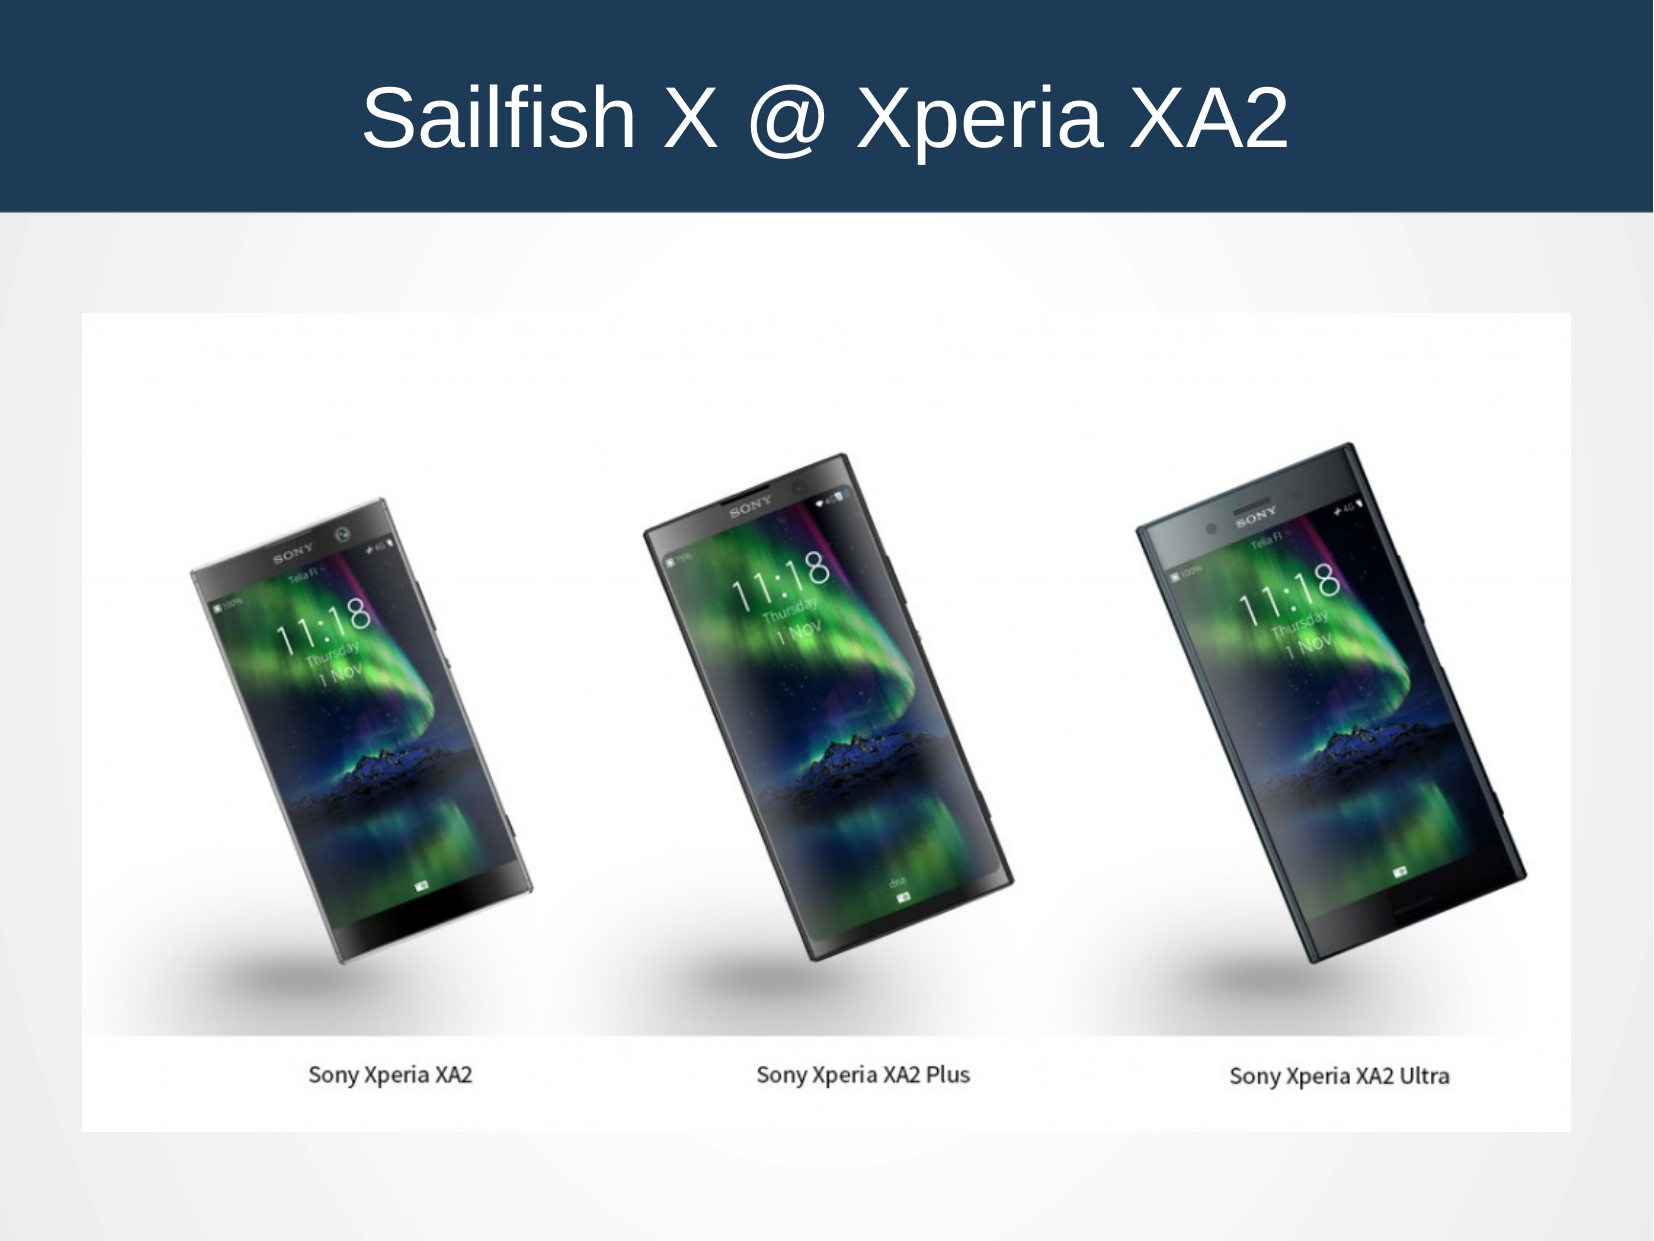

# Sailfish X @ Xperia XA2
12